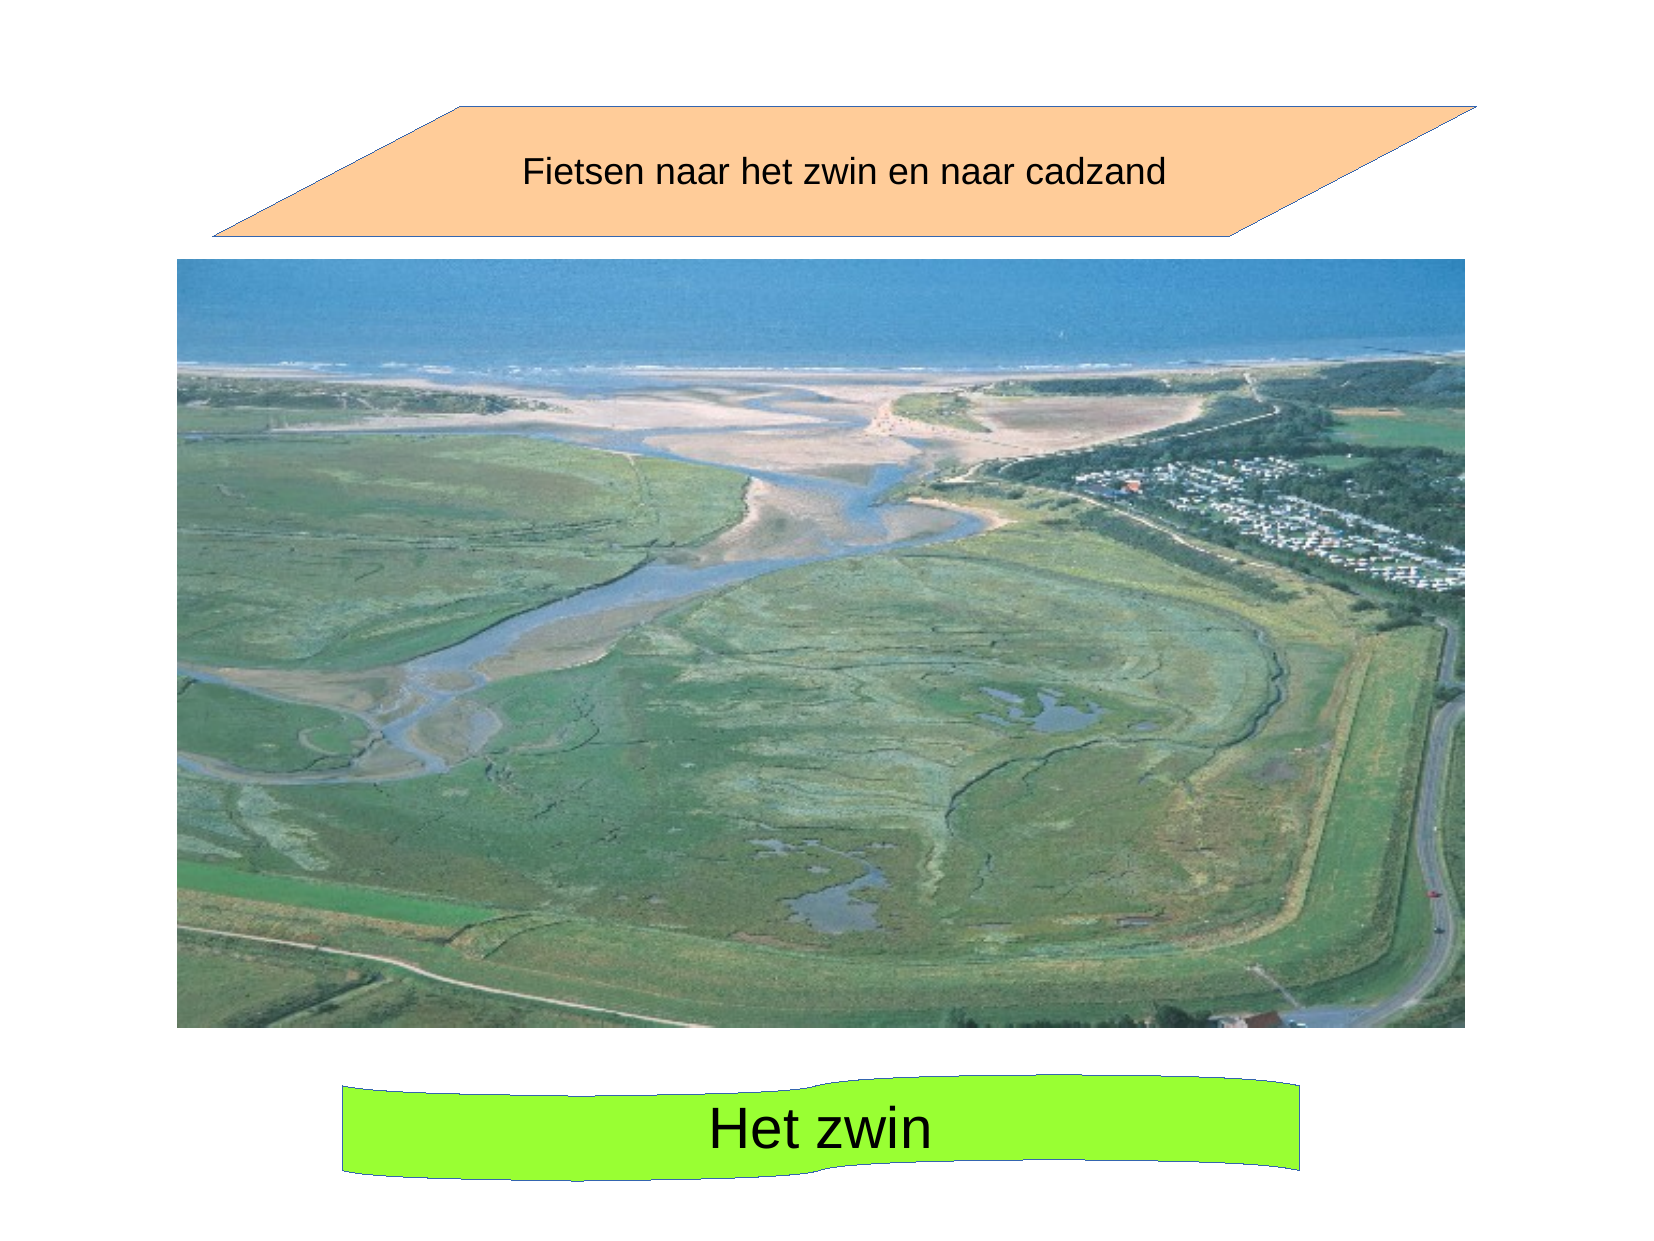

Fietsen naar het zwin en naar cadzand
Het zwin